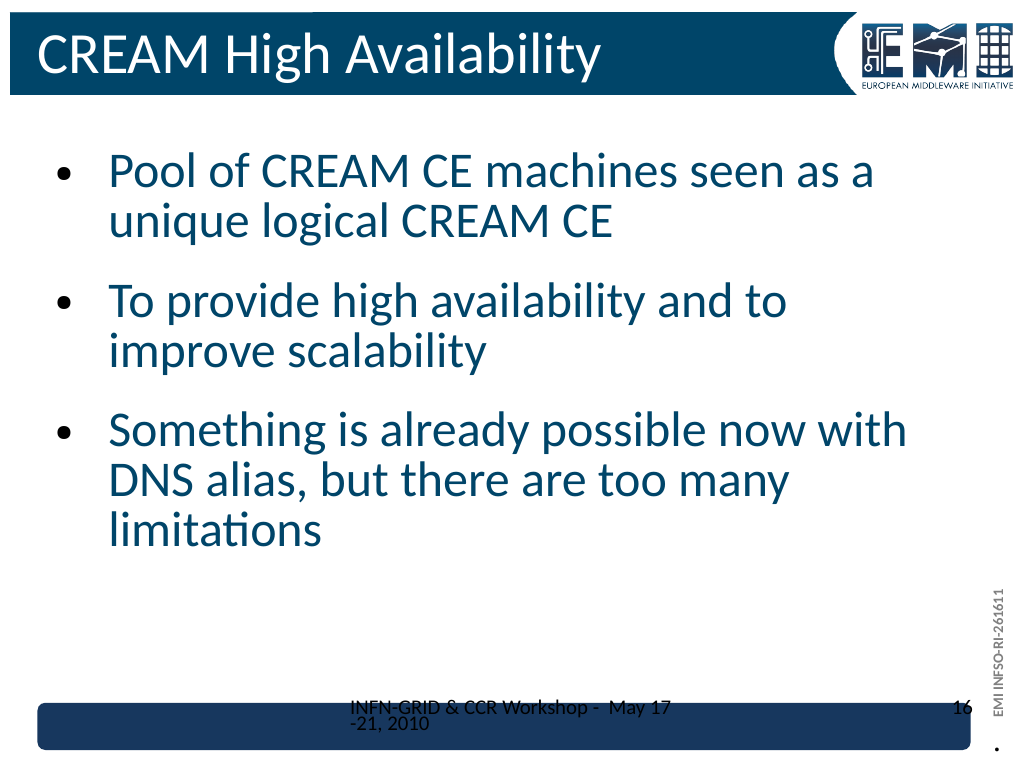

# CREAM High Availability
Pool of CREAM CE machines seen as a unique logical CREAM CE
To provide high availability and to improve scalability
Something is already possible now with DNS alias, but there are too many limitations
INFN-GRID & CCR Workshop - May 17-21, 2010
16